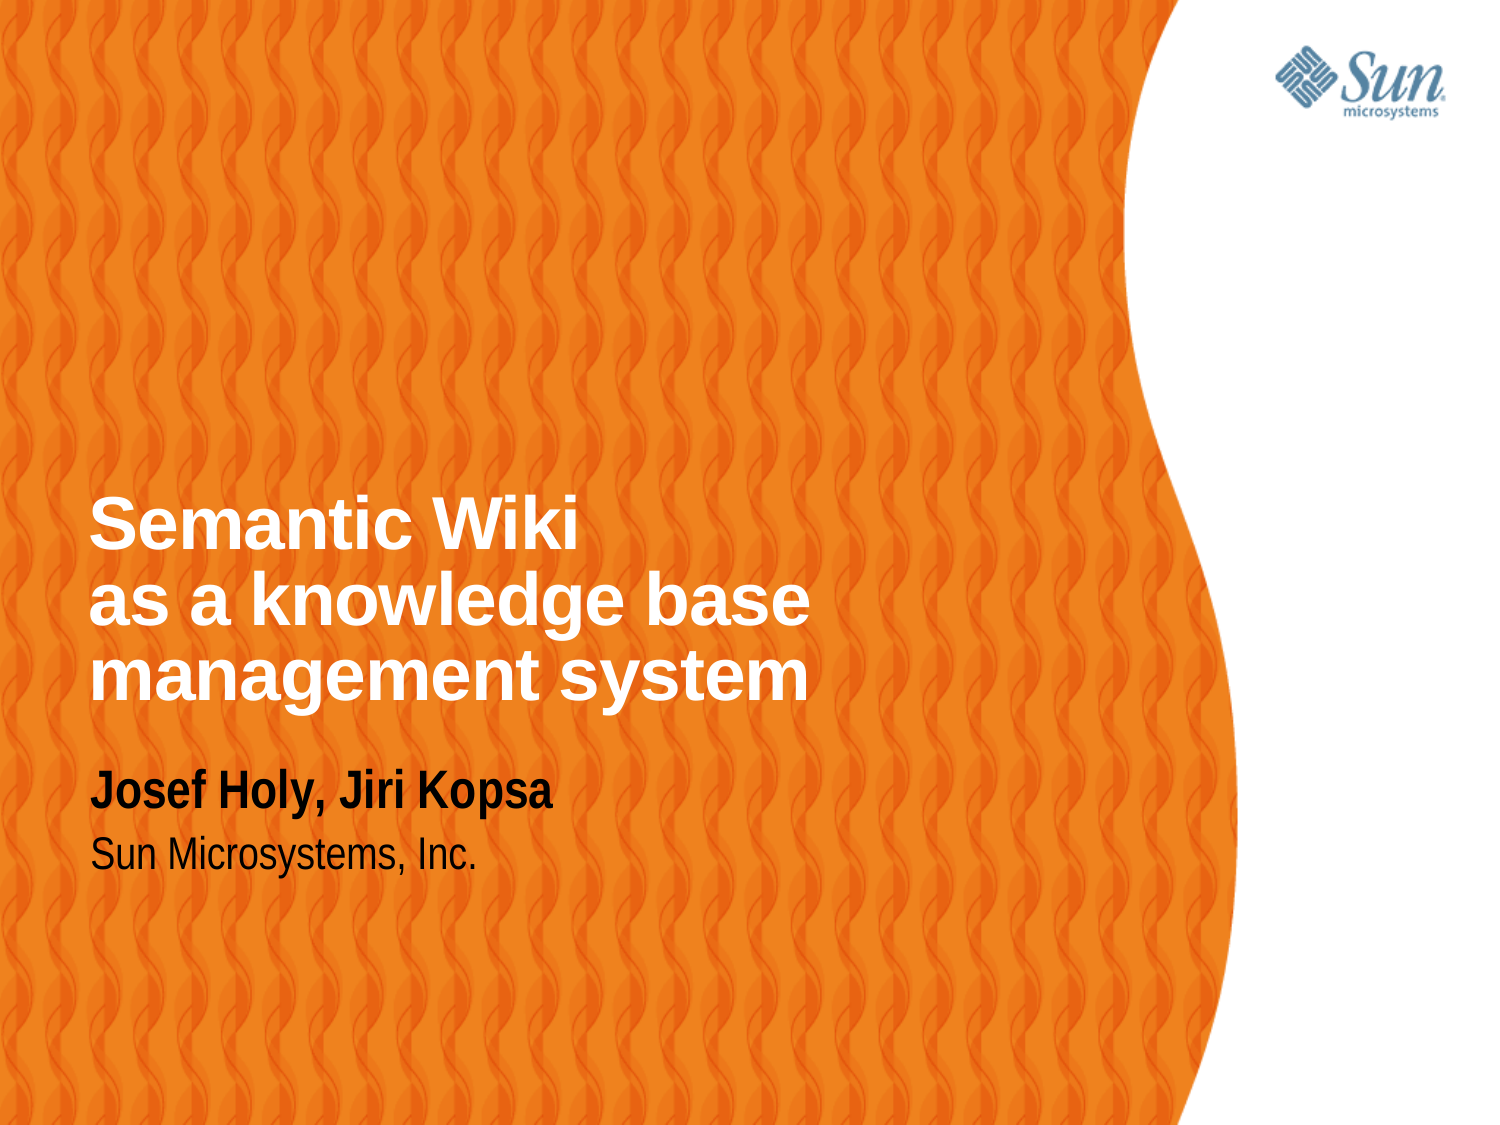

# Semantic Wiki as a knowledge base management system
Josef Holy, Jiri Kopsa
Sun Microsystems, Inc.